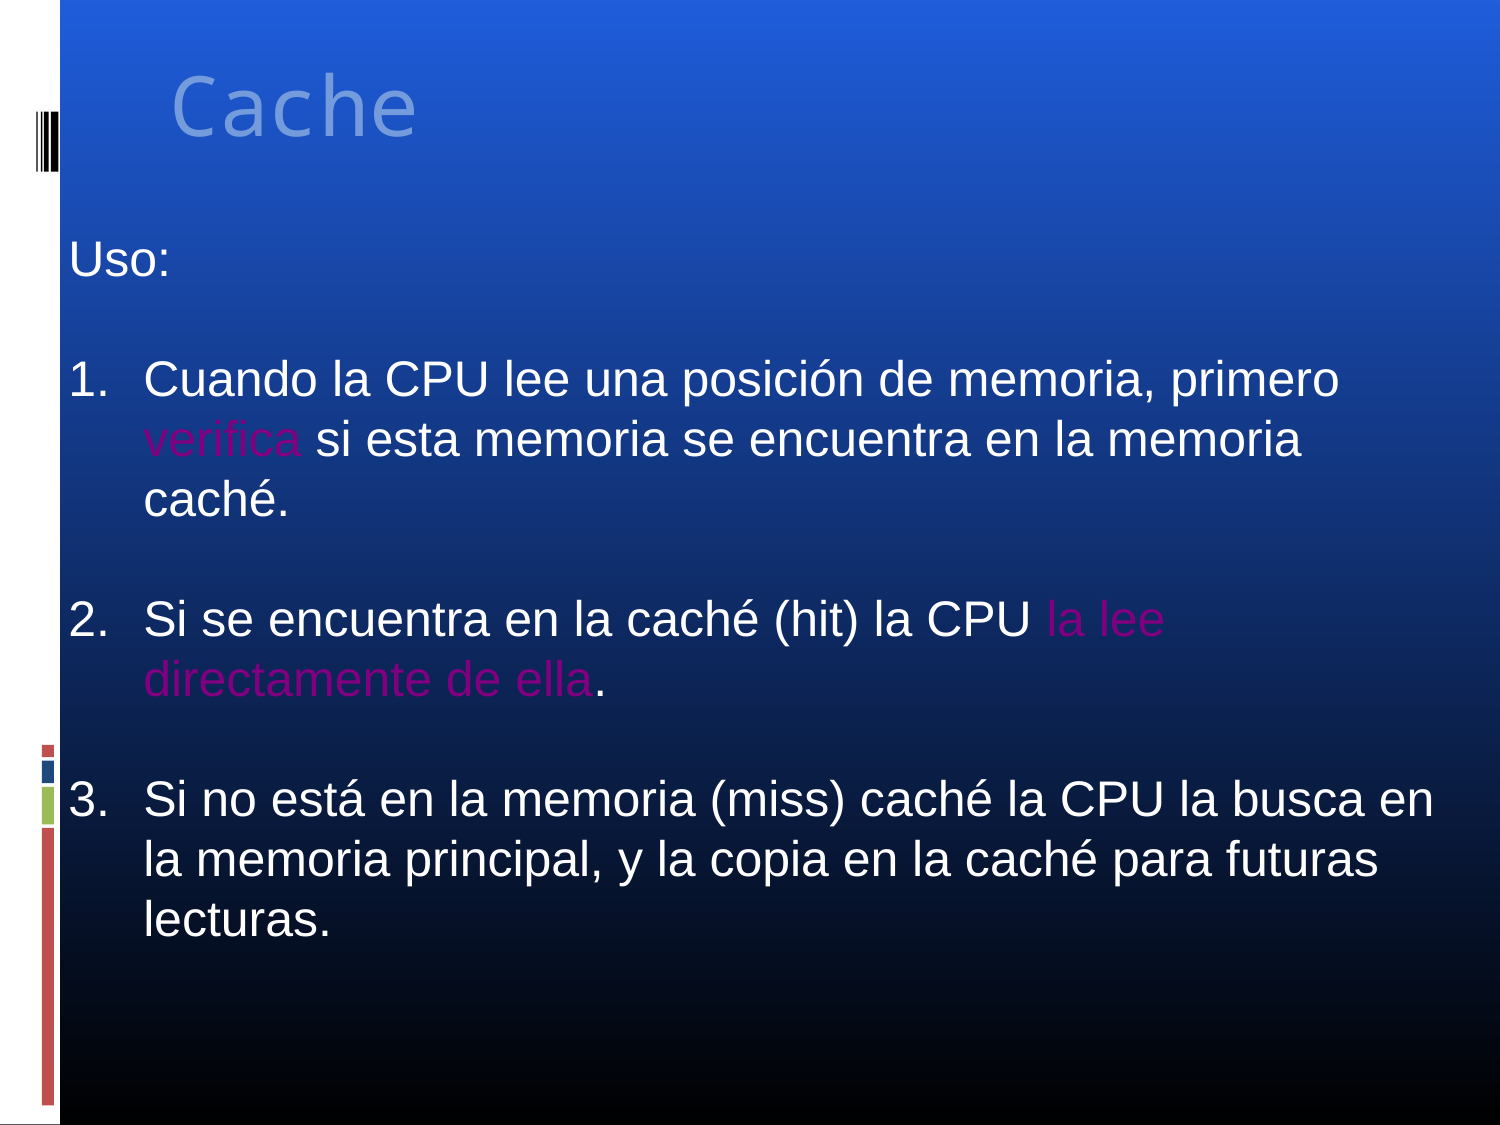

# Cache
Uso:
Cuando la CPU lee una posición de memoria, primero verifica si esta memoria se encuentra en la memoria caché.
Si se encuentra en la caché (hit) la CPU la lee directamente de ella.
Si no está en la memoria (miss) caché la CPU la busca en la memoria principal, y la copia en la caché para futuras lecturas.